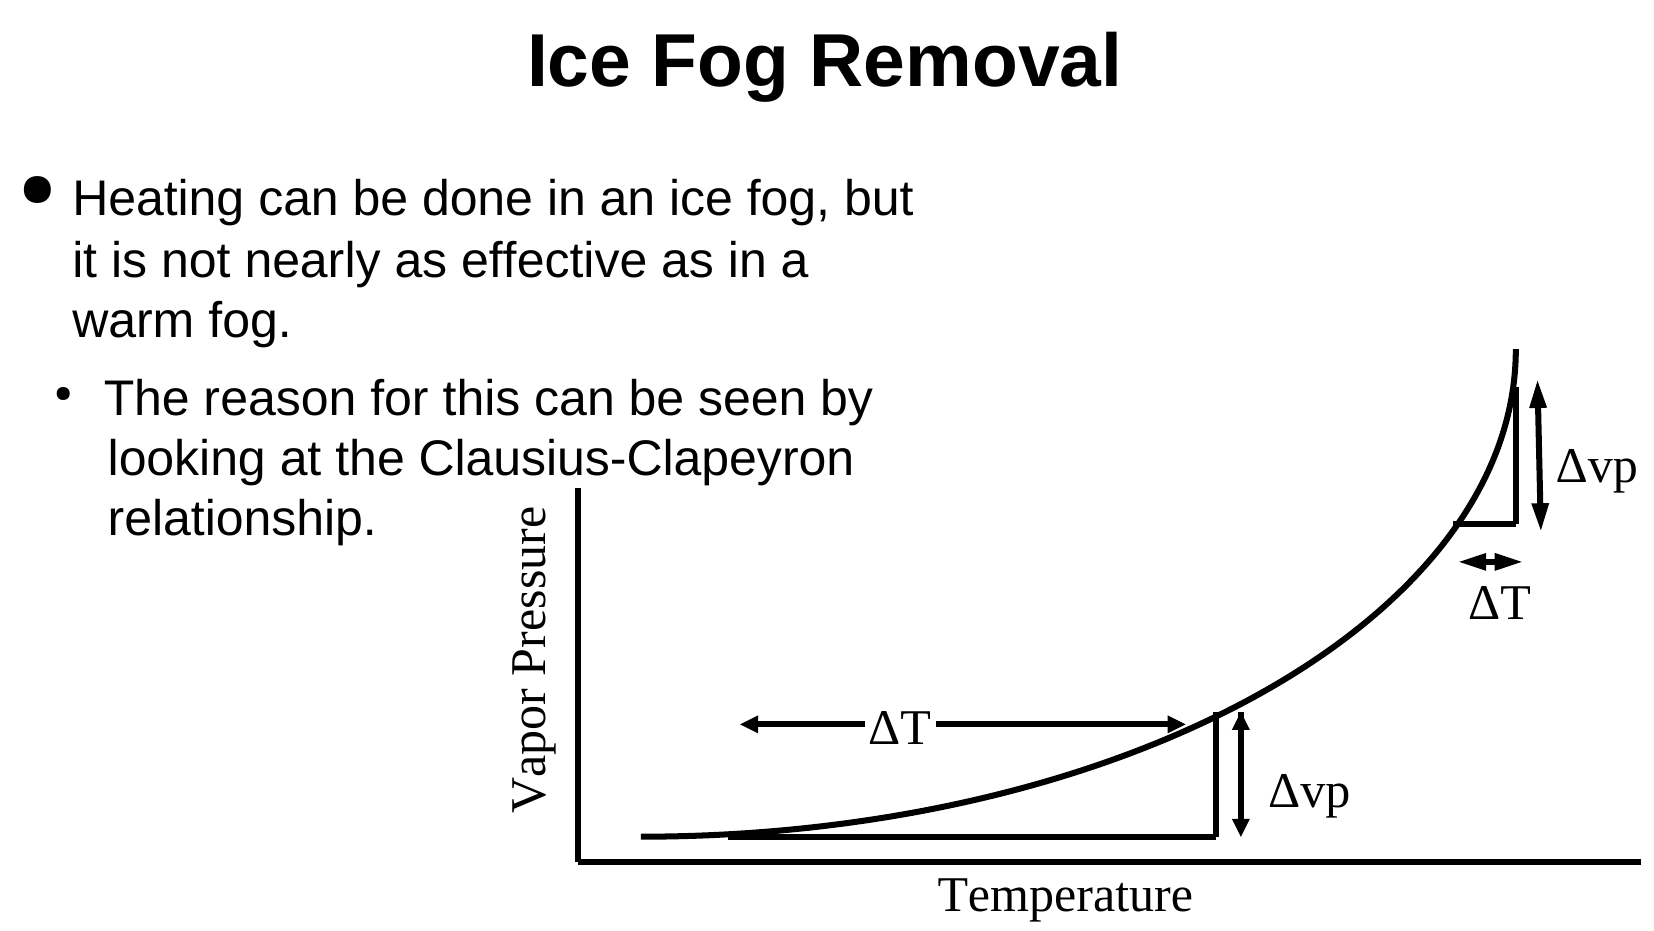

# Ice Fog Removal
 Heating can be done in an ice fog, but it is not nearly as effective as in a warm fog.
 The reason for this can be seen by looking at the Clausius-Clapeyron relationship.
Δvp
ΔT
Vapor Pressure
ΔT
Δvp
Temperature